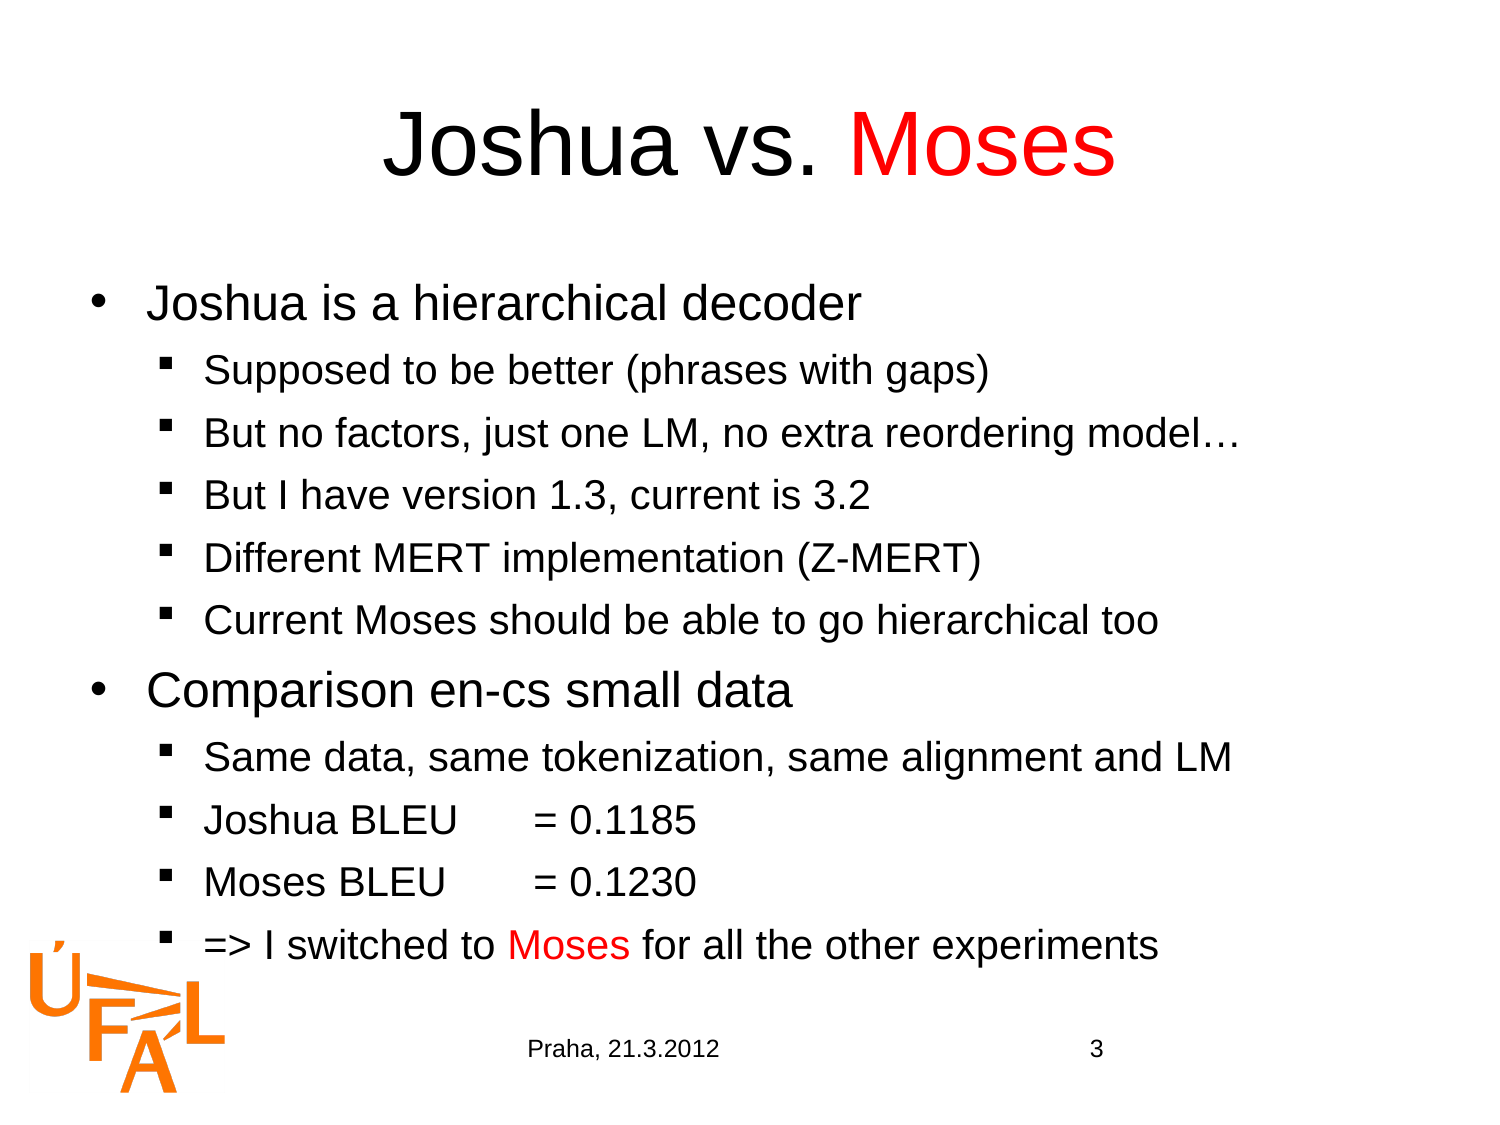

# Joshua vs. Moses
Joshua is a hierarchical decoder
Supposed to be better (phrases with gaps)
But no factors, just one LM, no extra reordering model…
But I have version 1.3, current is 3.2
Different MERT implementation (Z-MERT)
Current Moses should be able to go hierarchical too
Comparison en-cs small data
Same data, same tokenization, same alignment and LM
Joshua BLEU	= 0.1185
Moses BLEU	= 0.1230
=> I switched to Moses for all the other experiments
Praha, 21.3.2012
3